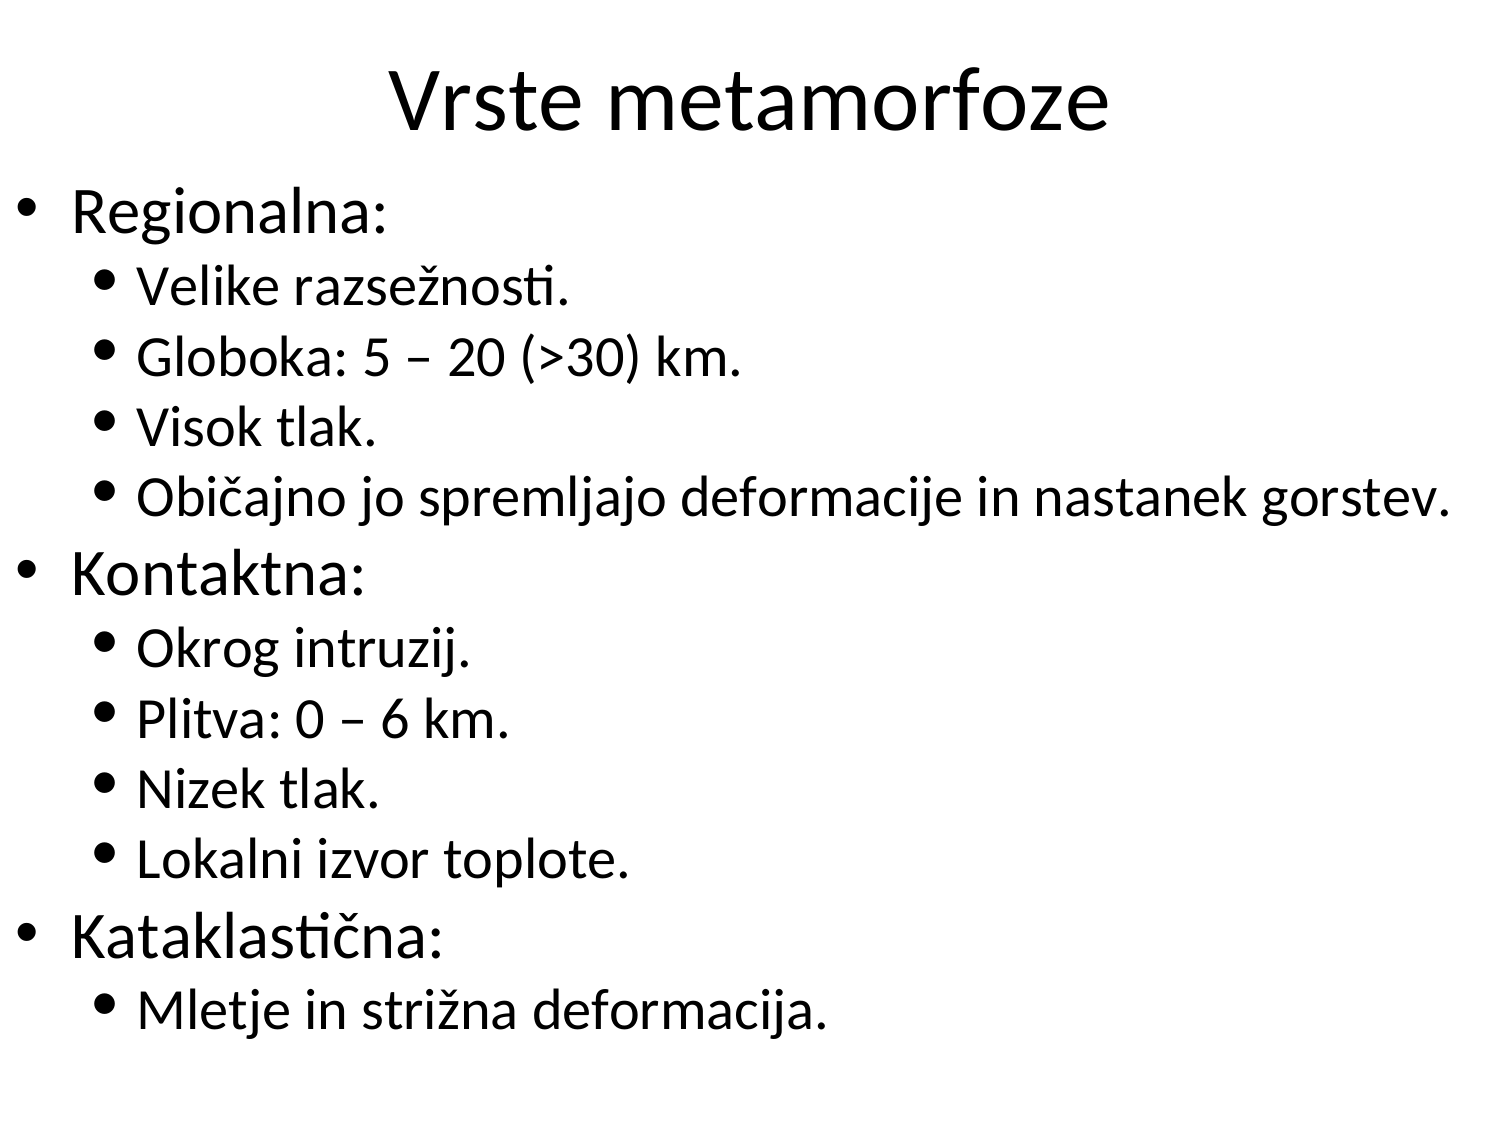

# Vrste metamorfoze
Regionalna:
Velike razsežnosti.
Globoka: 5 – 20 (>30) km.
Visok tlak.
Običajno jo spremljajo deformacije in nastanek gorstev.
Kontaktna:
Okrog intruzij.
Plitva: 0 – 6 km.
Nizek tlak.
Lokalni izvor toplote.
Kataklastična:
Mletje in strižna deformacija.